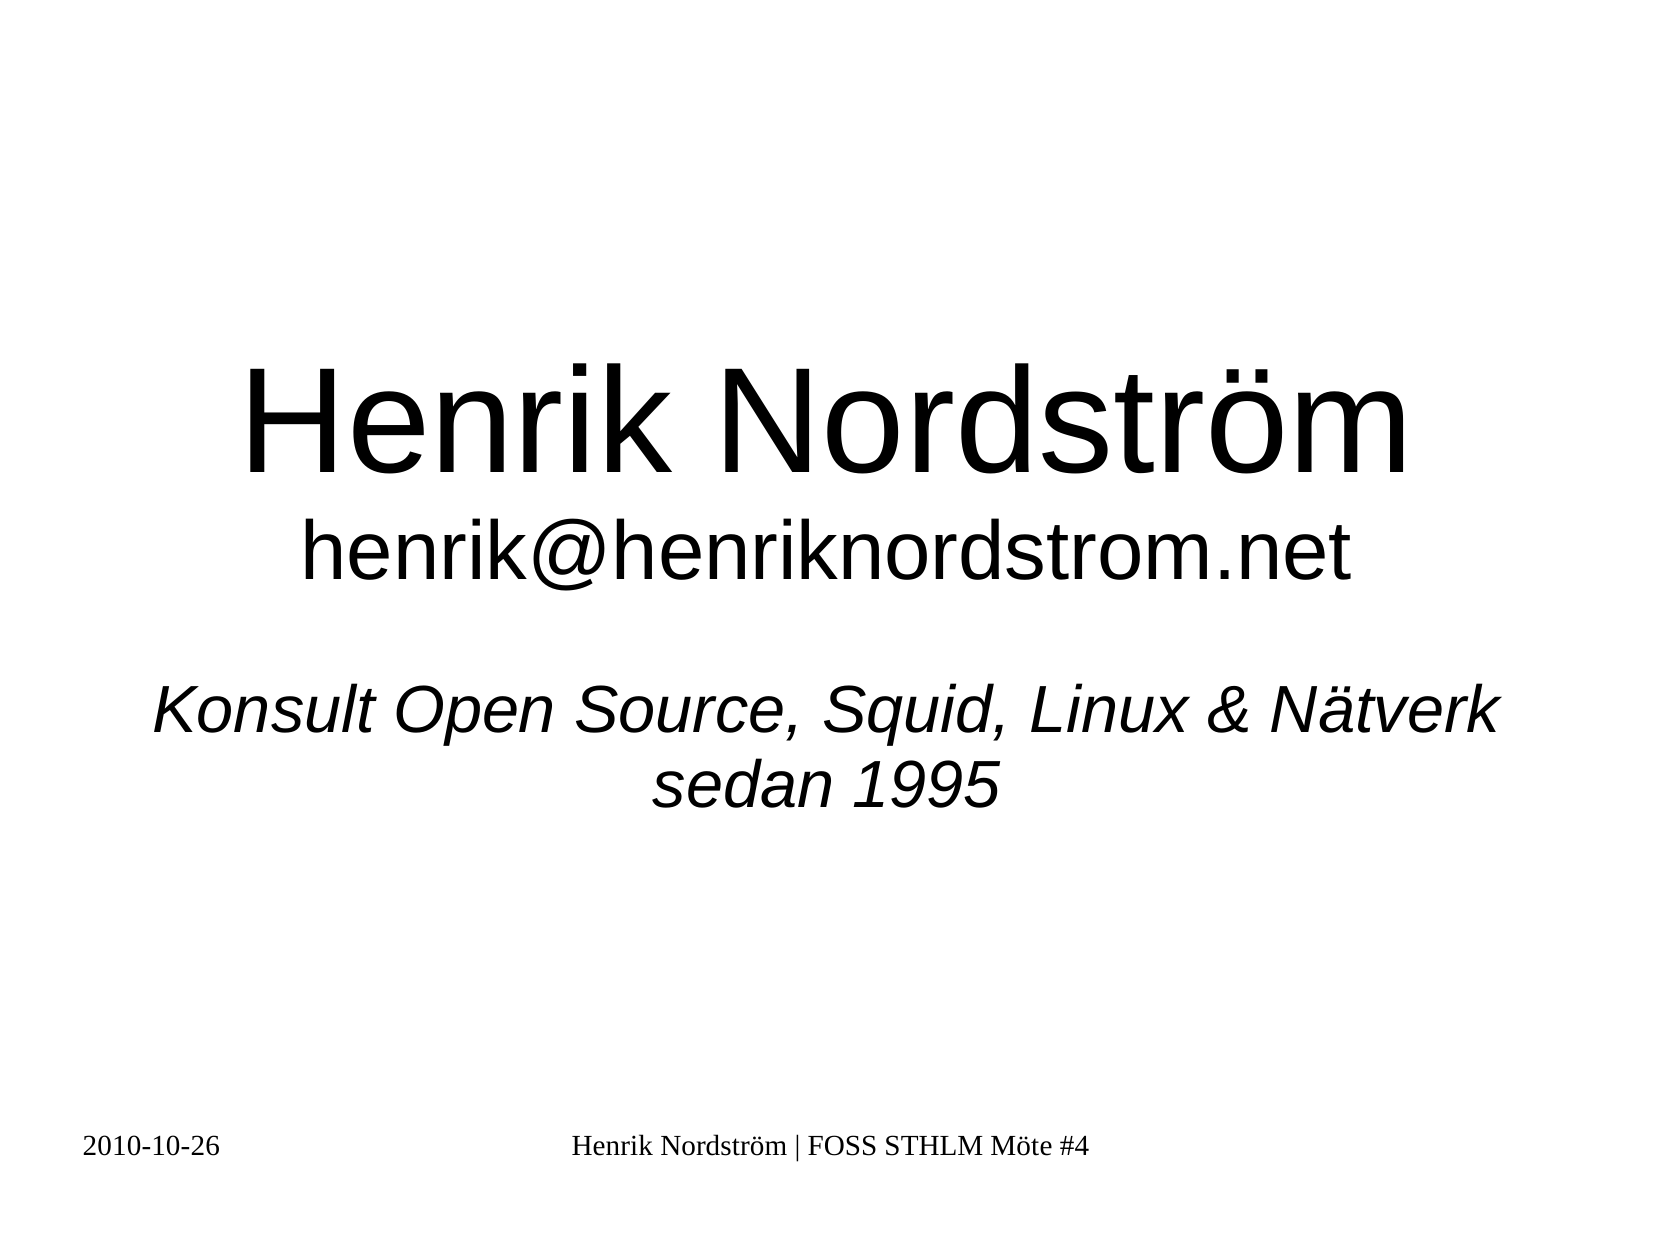

# Henrik Nordström
henrik@henriknordstrom.net
Konsult Open Source, Squid, Linux & Nätverk
sedan 1995
2010-10-26
Henrik Nordström | FOSS STHLM Möte #4